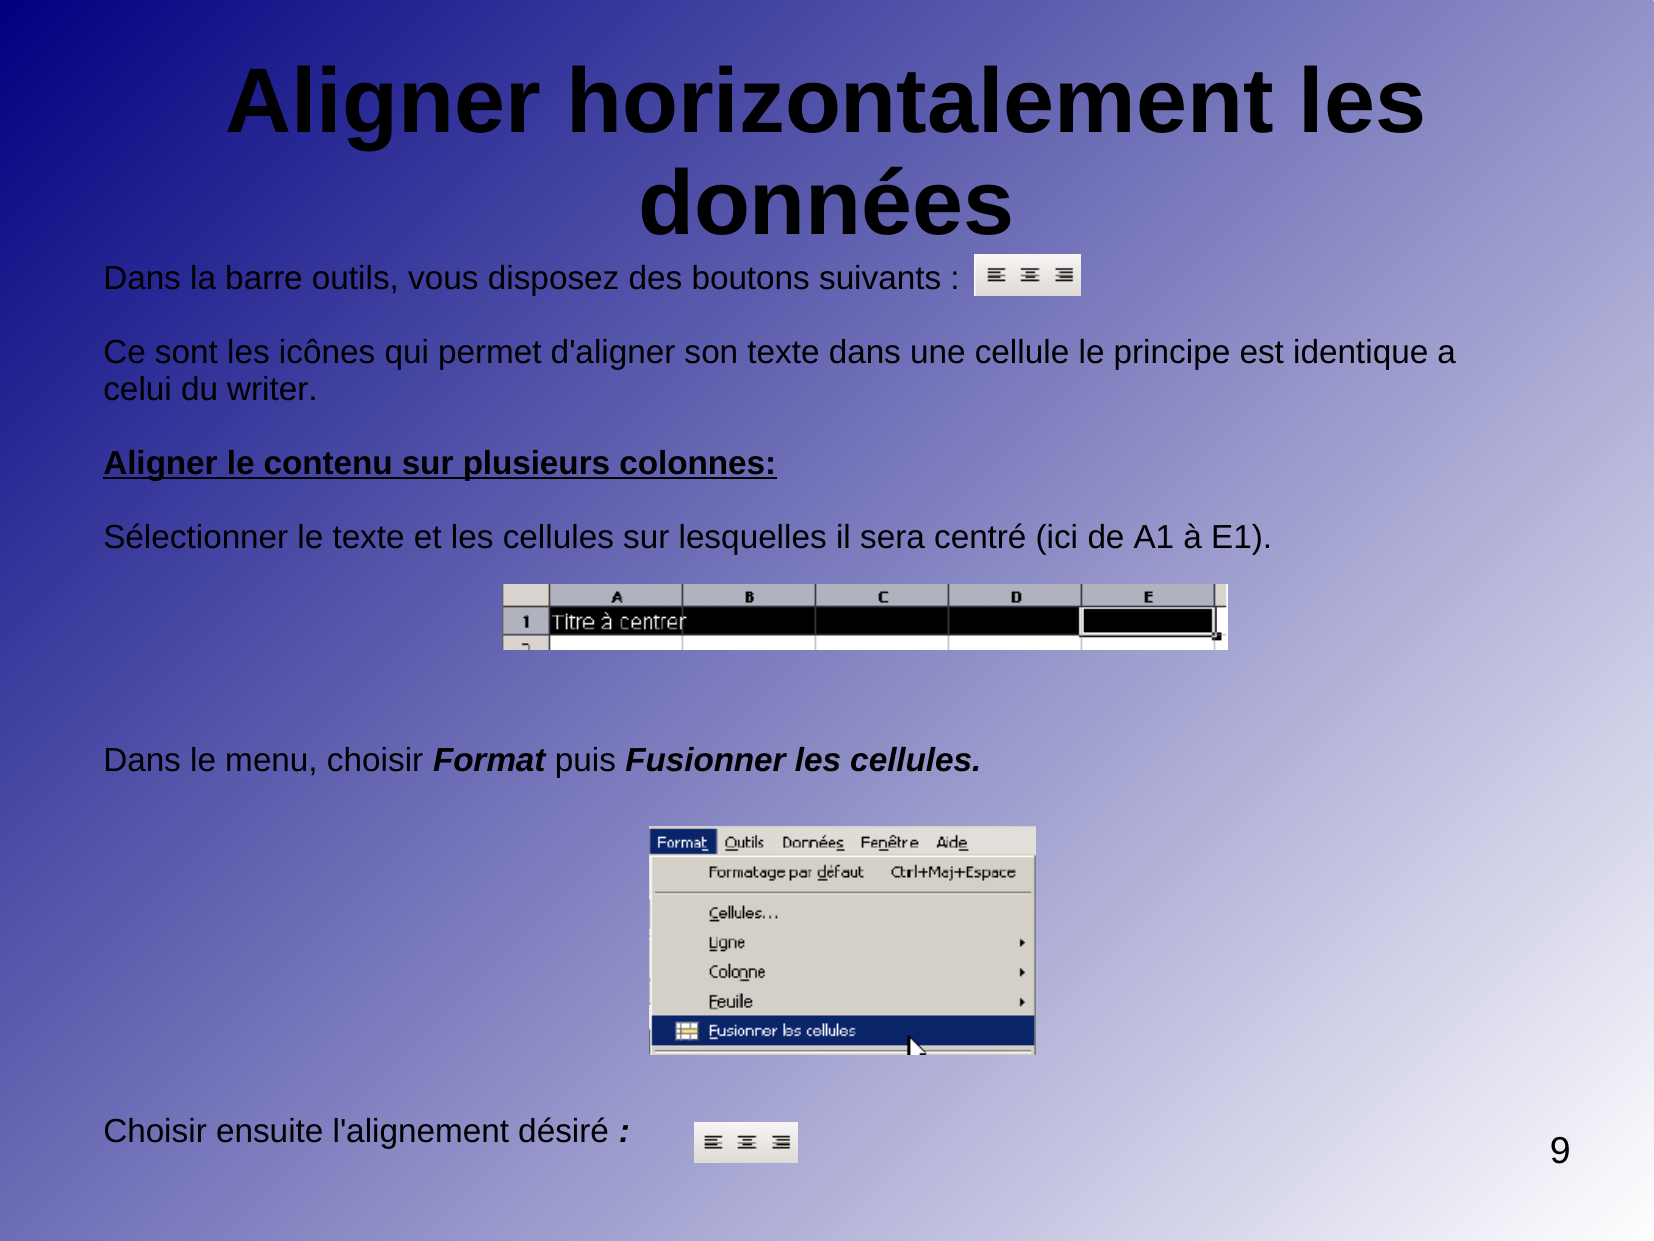

# Aligner horizontalement les données
Dans la barre outils, vous disposez des boutons suivants :
Ce sont les icônes qui permet d'aligner son texte dans une cellule le principe est identique a celui du writer.
Aligner le contenu sur plusieurs colonnes:
Sélectionner le texte et les cellules sur lesquelles il sera centré (ici de A1 à E1).
Dans le menu, choisir Format puis Fusionner les cellules.
Choisir ensuite l'alignement désiré :
9